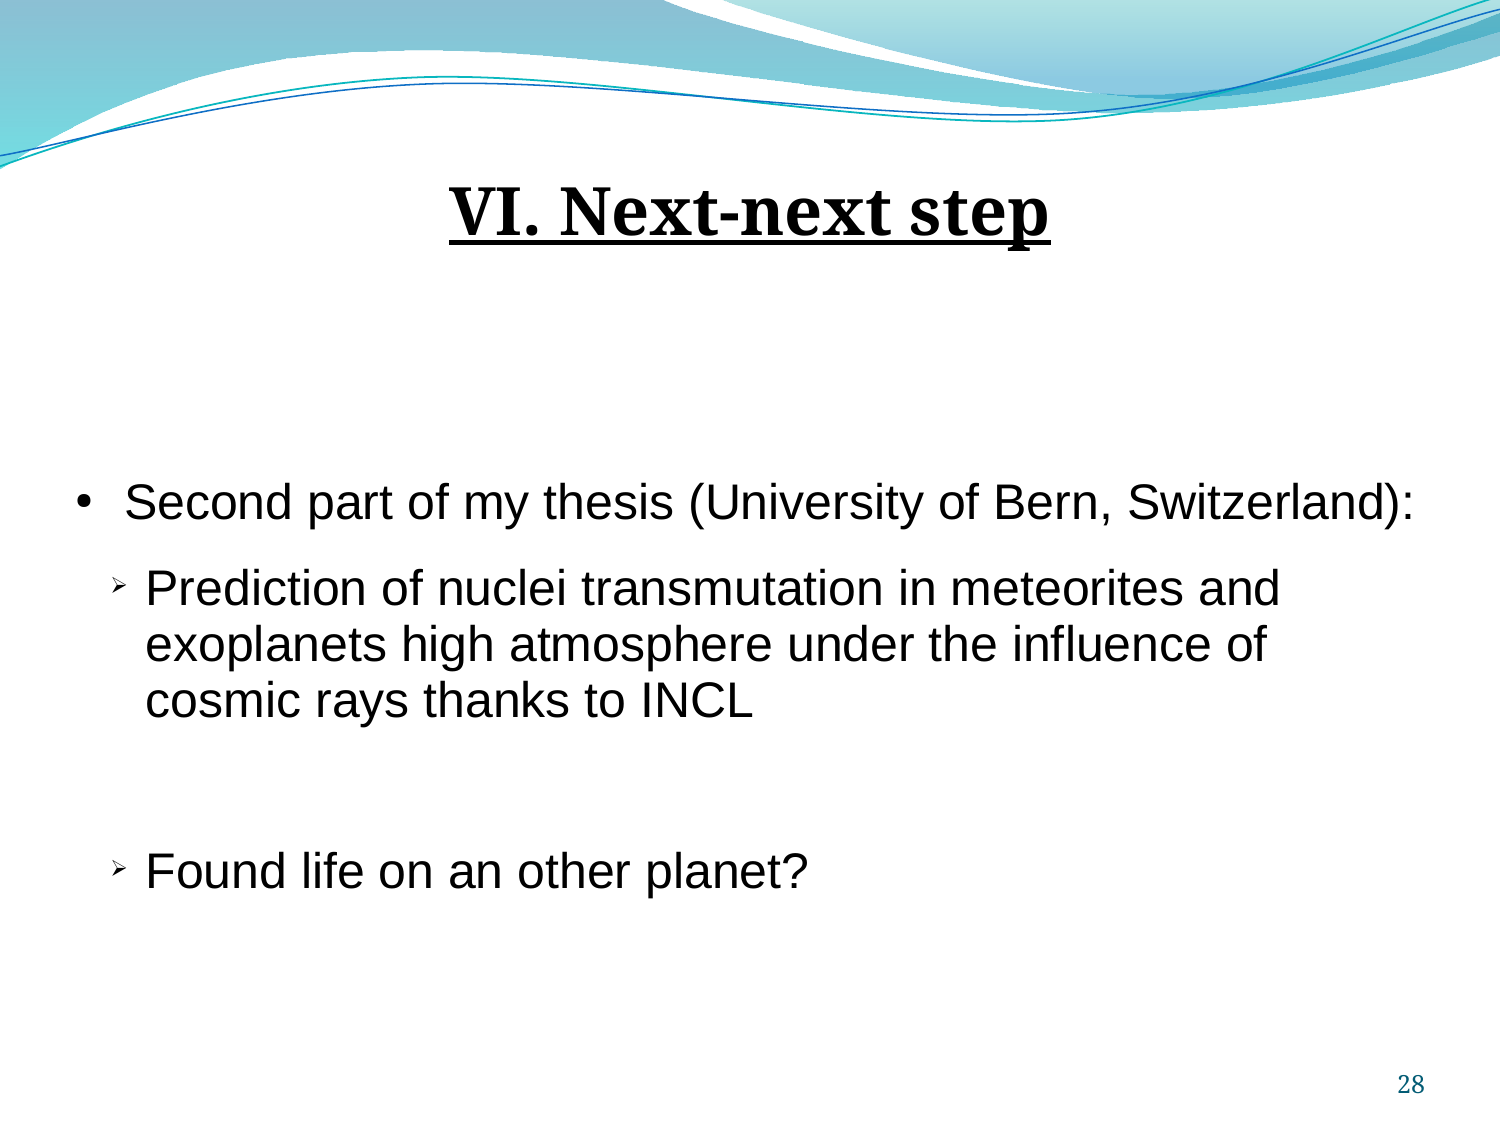

# VI. Next-next step
 Second part of my thesis (University of Bern, Switzerland):
Prediction of nuclei transmutation in meteorites and exoplanets high atmosphere under the influence of cosmic rays thanks to INCL
Found life on an other planet?
28